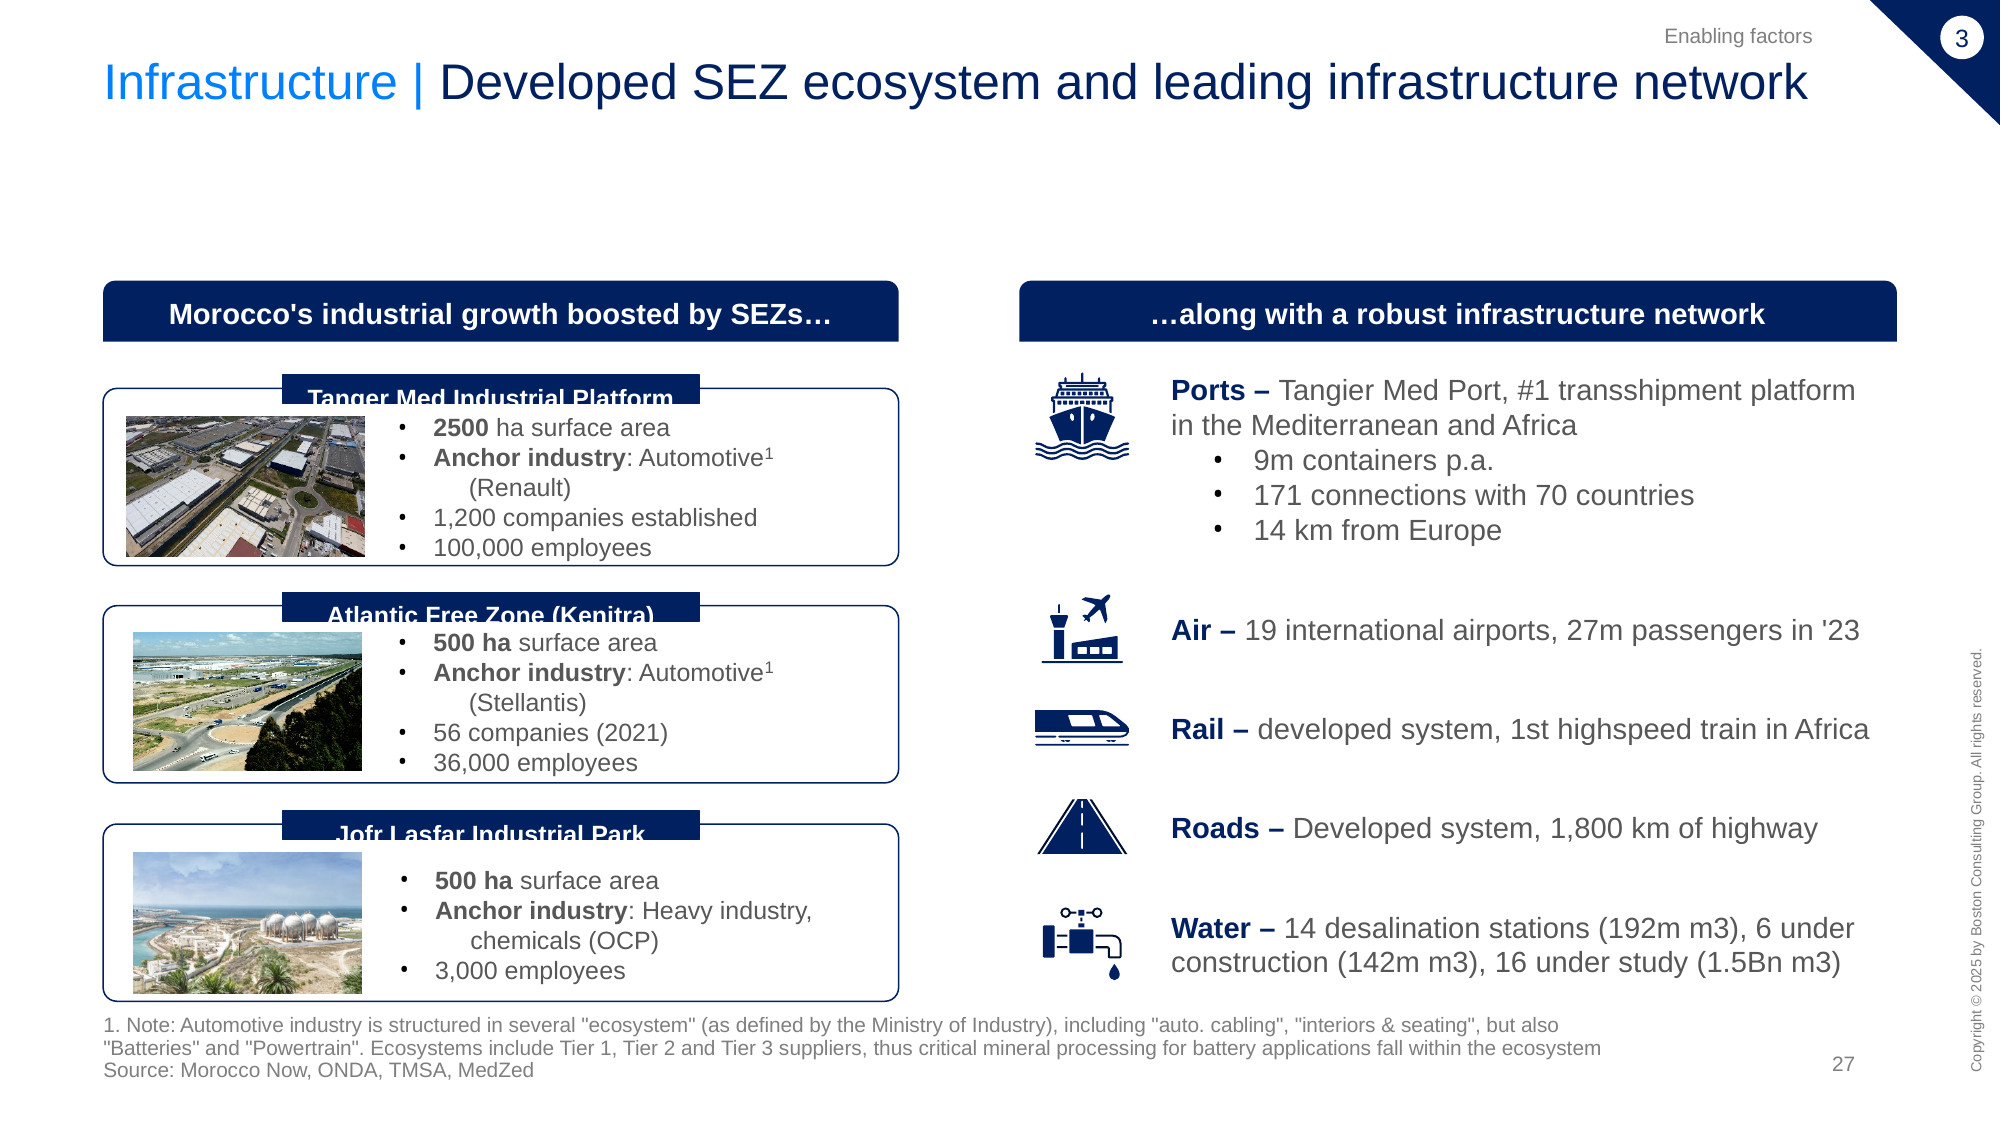

Enabling factors
3
# Infrastructure | Developed SEZ ecosystem and leading infrastructure network
Morocco's industrial growth boosted by SEZs…
…along with a robust infrastructure network
Ports – Tangier Med Port, #1 transshipment platform in the Mediterranean and Africa
9m containers p.a.
171 connections with 70 countries
14 km from Europe
Tanger Med Industrial Platform
2500 ha surface area
Anchor industry: Automotive1 (Renault)
1,200 companies established
100,000 employees
Atlantic Free Zone (Kenitra)
Air – 19 international airports, 27m passengers in '23
500 ha surface area
Anchor industry: Automotive1 (Stellantis)
56 companies (2021)
36,000 employees
Rail – developed system, 1st highspeed train in Africa
Roads – Developed system, 1,800 km of highway
Jofr Lasfar Industrial Park
500 ha surface area
Anchor industry: Heavy industry, chemicals (OCP)
3,000 employees
Water – 14 desalination stations (192m m3), 6 under construction (142m m3), 16 under study (1.5Bn m3)
1. Note: Automotive industry is structured in several "ecosystem" (as defined by the Ministry of Industry), including "auto. cabling", "interiors & seating", but also "Batteries" and "Powertrain". Ecosystems include Tier 1, Tier 2 and Tier 3 suppliers, thus critical mineral processing for battery applications fall within the ecosystem
Source: Morocco Now, ONDA, TMSA, MedZed